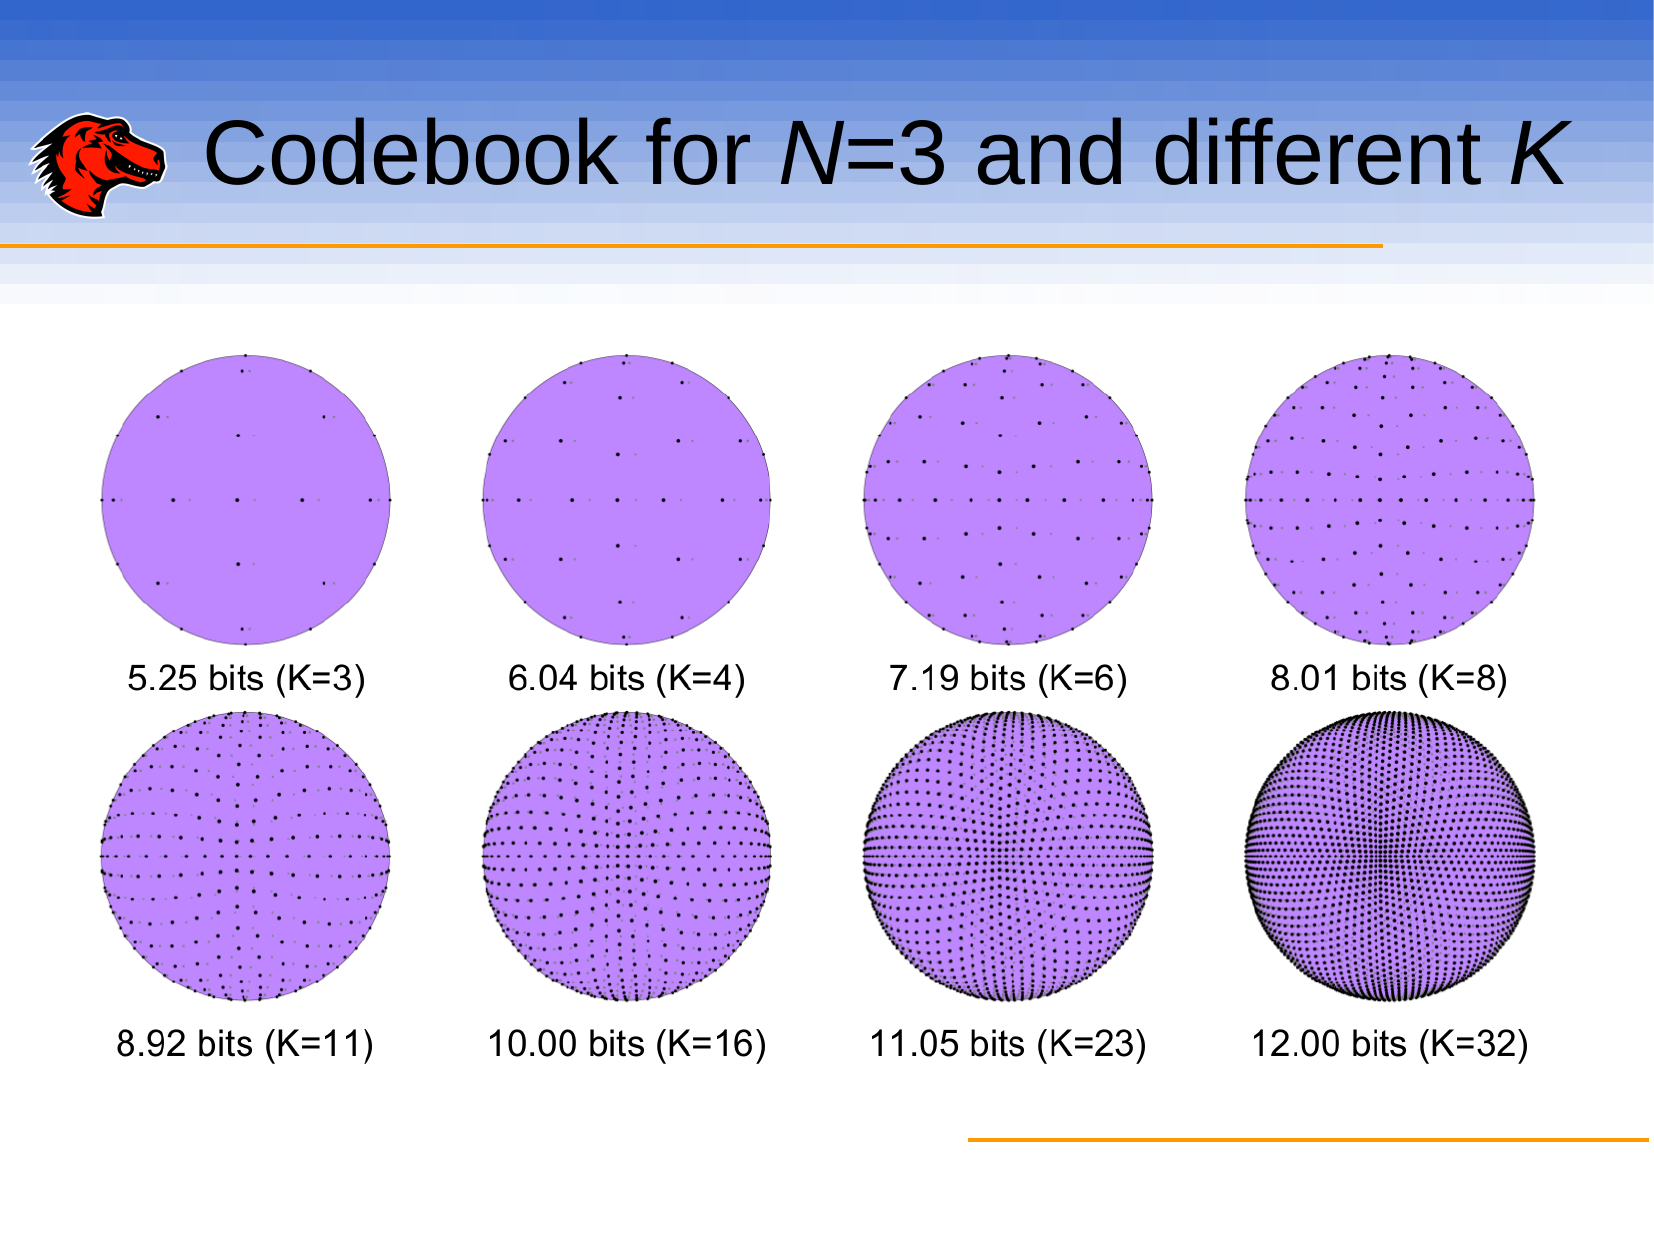

# Codebook for N=3 and different K